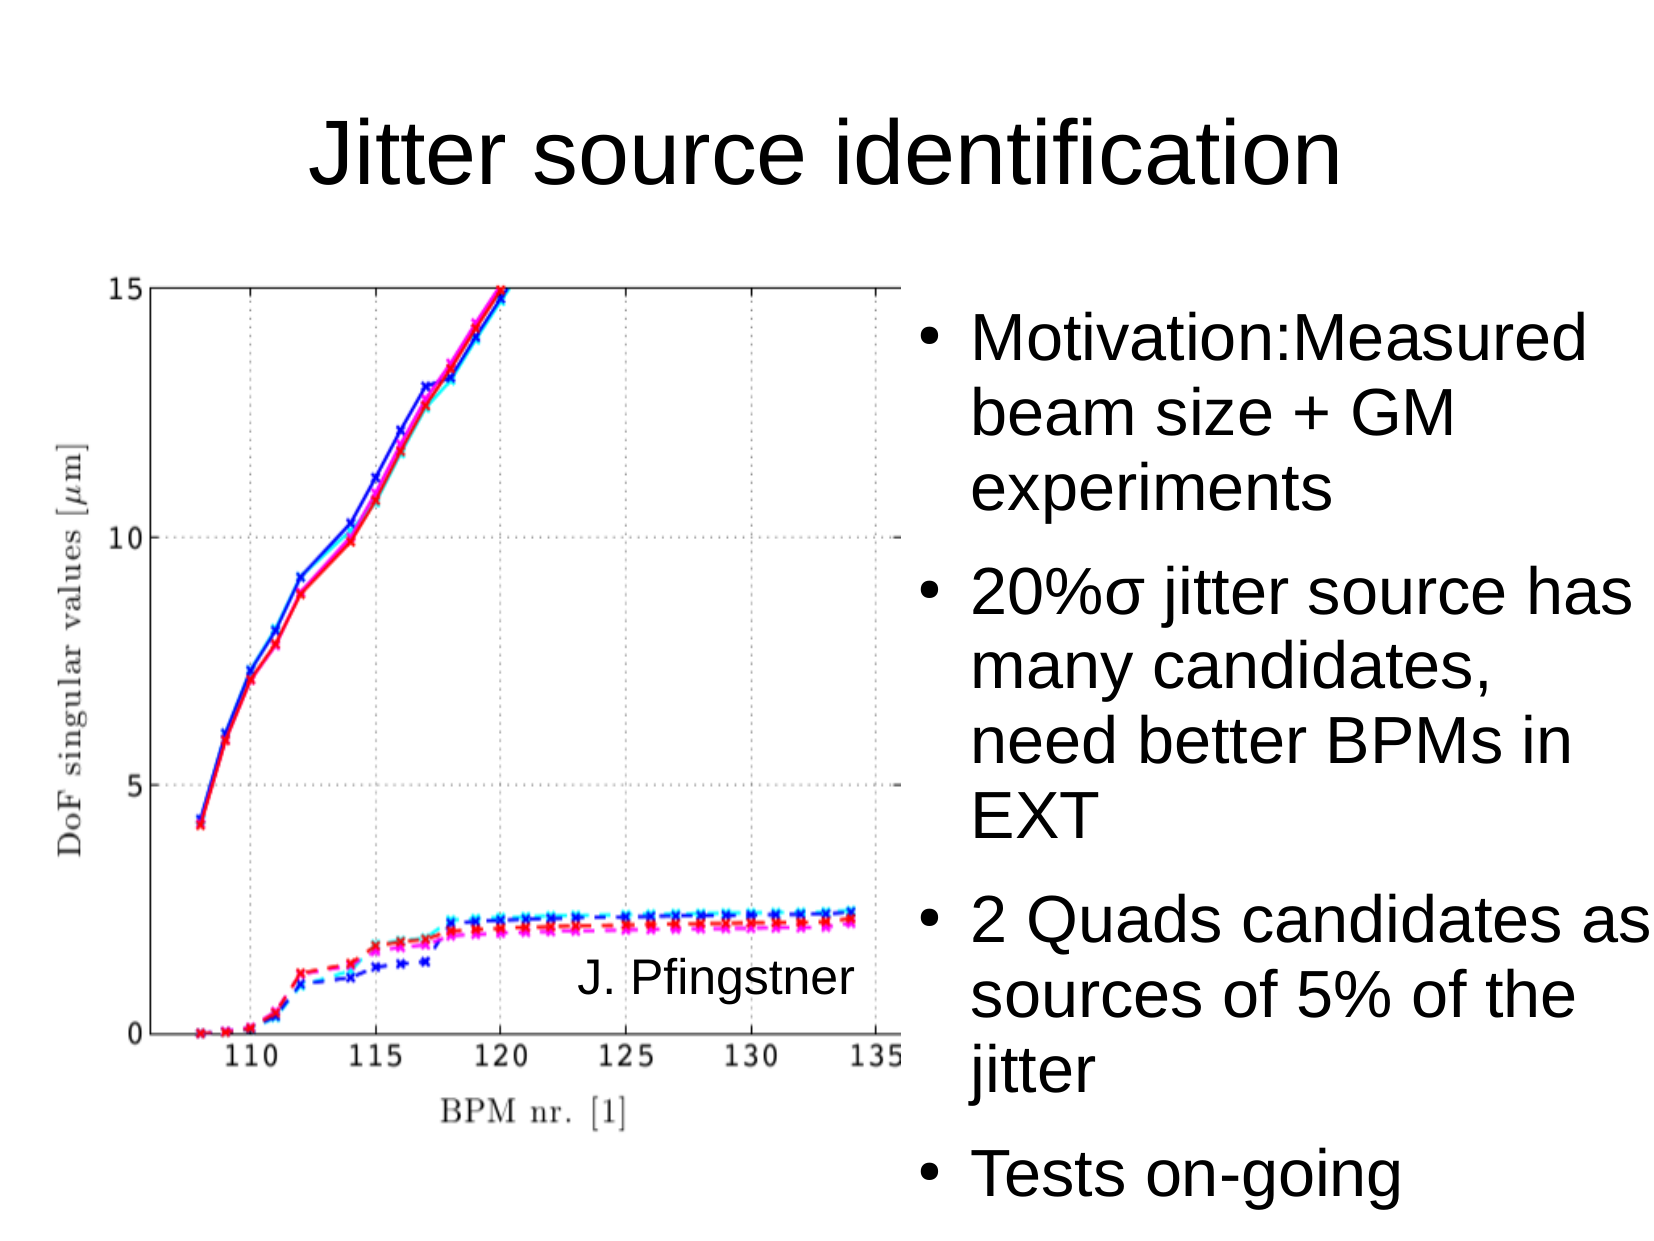

# Jitter source identification
Motivation:Measured beam size + GM experiments
20%σ jitter source has many candidates, need better BPMs in EXT
2 Quads candidates as sources of 5% of the jitter
Tests on-going
J. Pfingstner